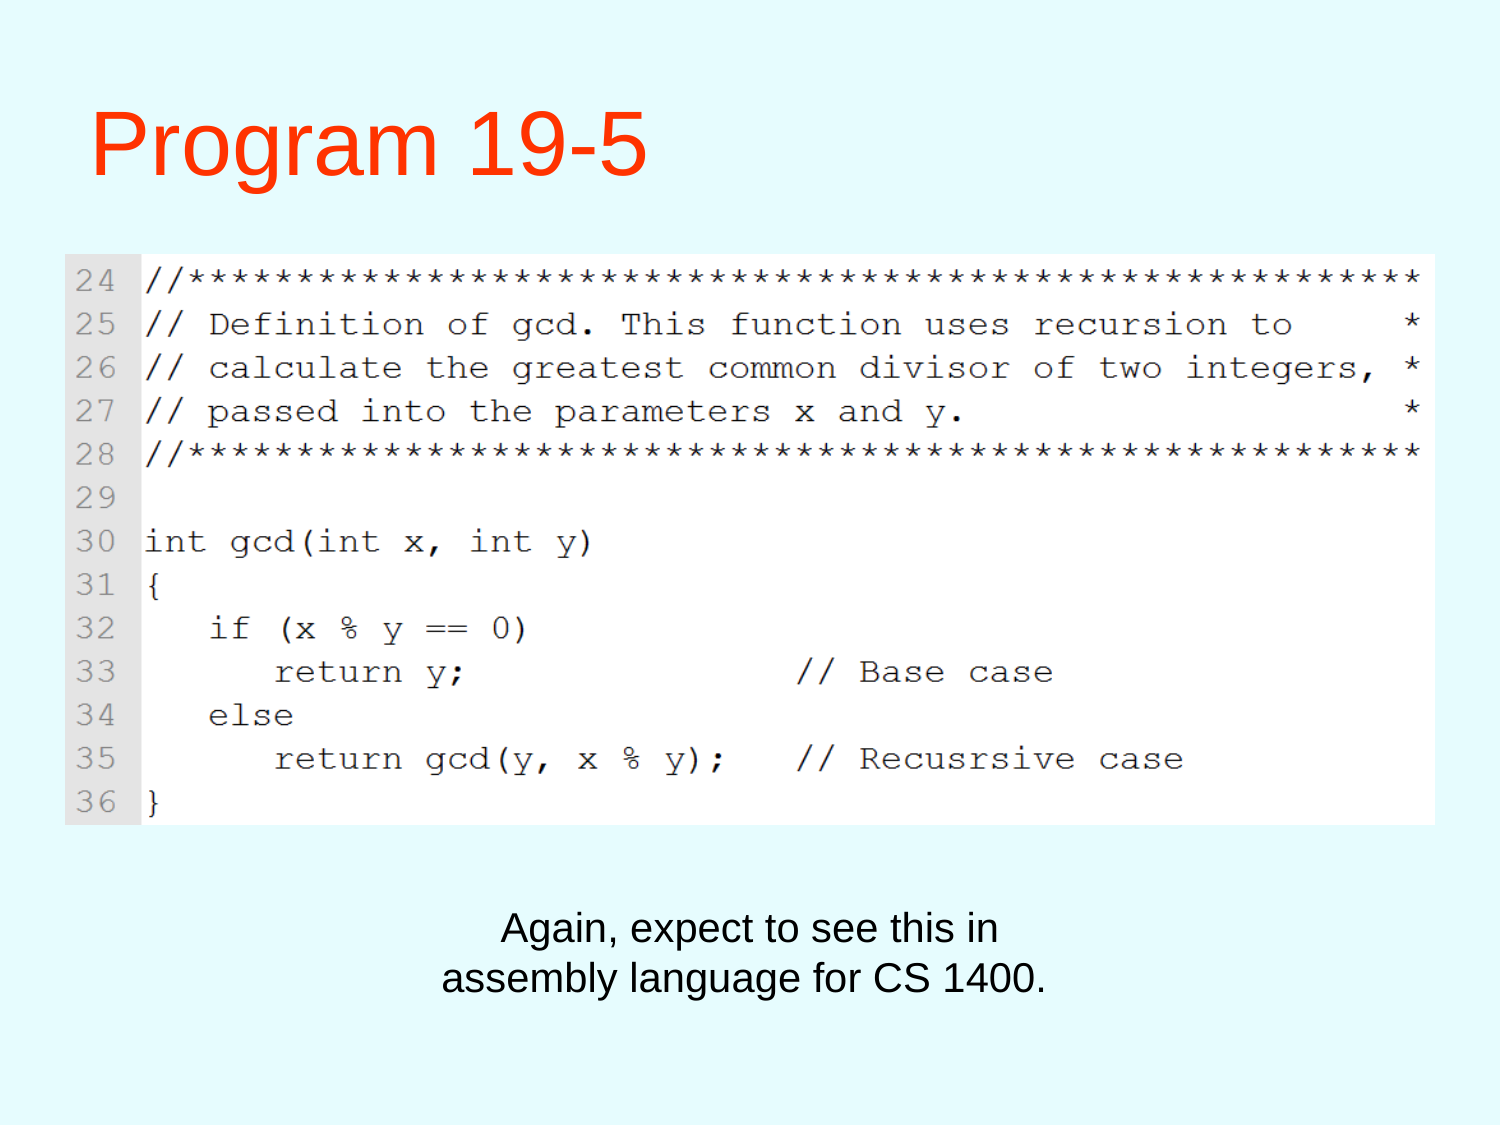

# Program 19-5
Again, expect to see this in assembly language for CS 1400.